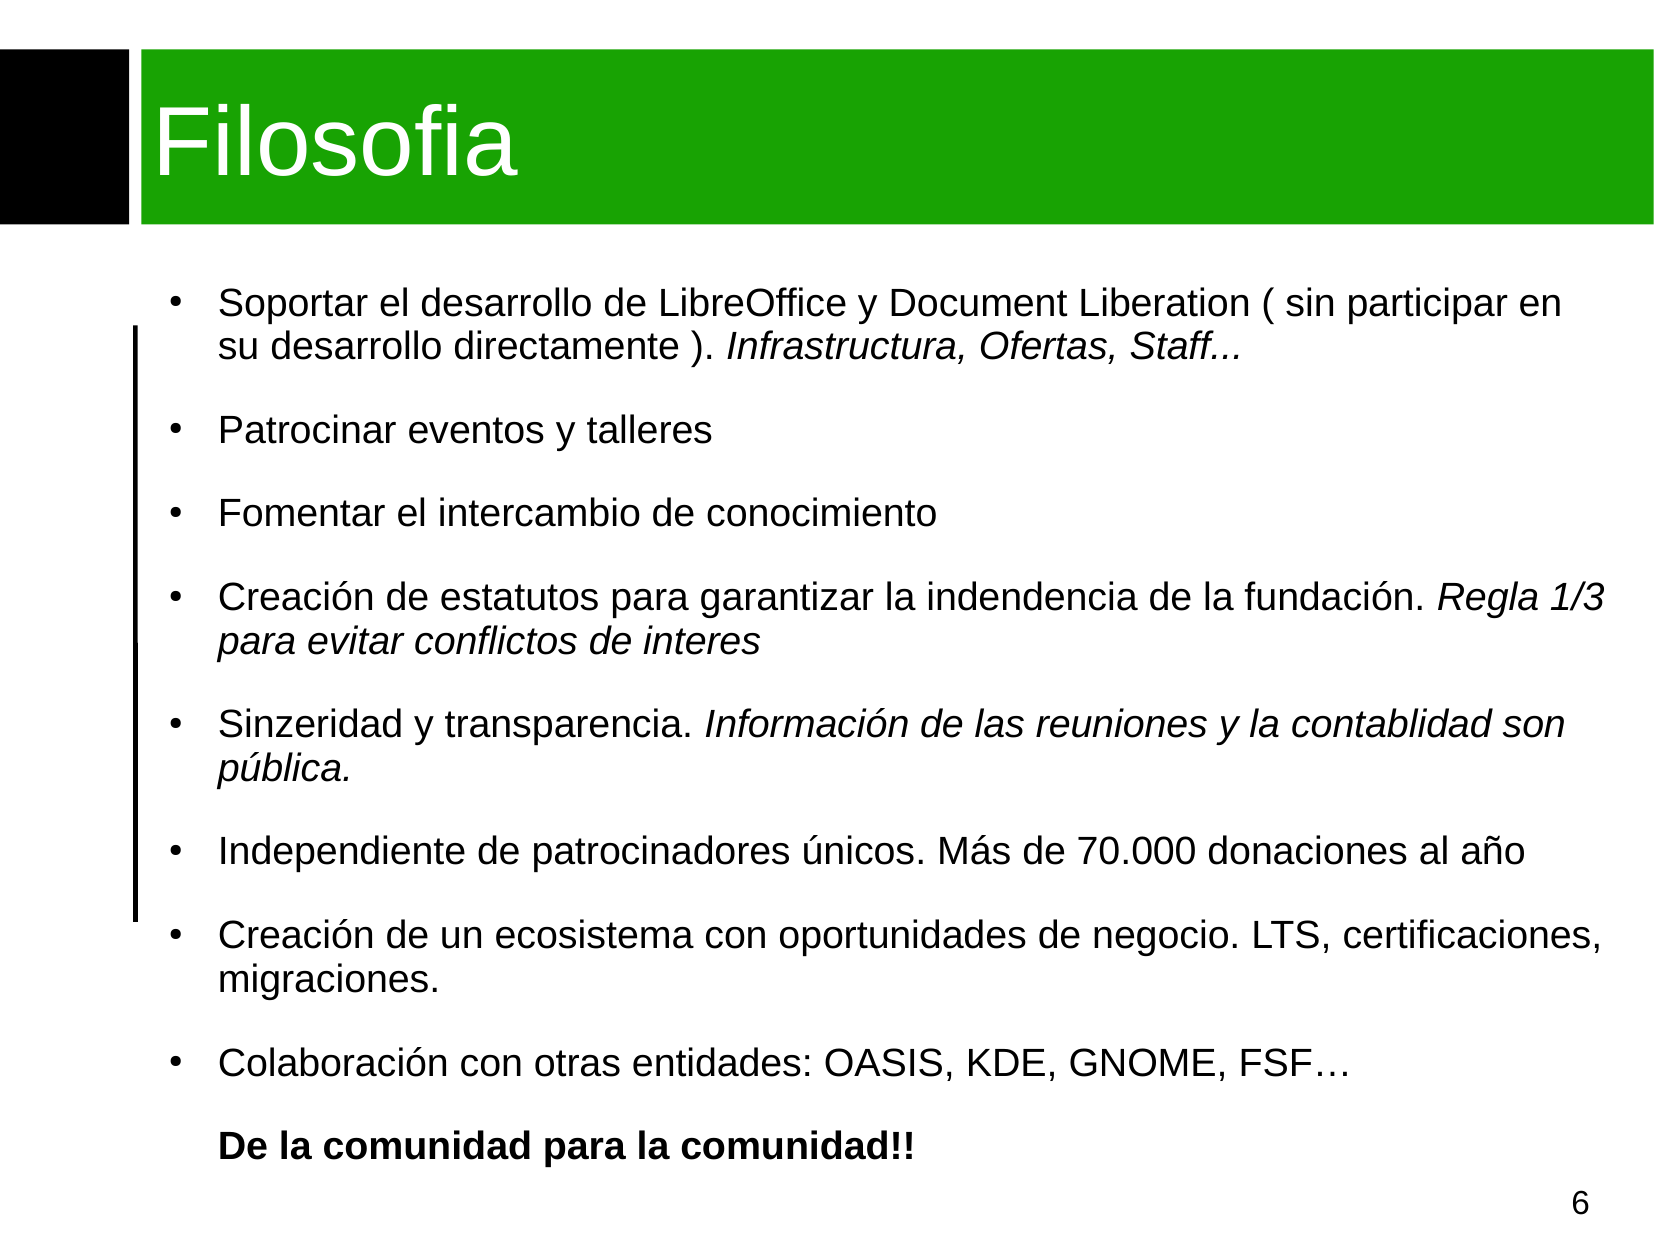

# Filosofia
Soportar el desarrollo de LibreOffice y Document Liberation ( sin participar en su desarrollo directamente ). Infrastructura, Ofertas, Staff...
Patrocinar eventos y talleres
Fomentar el intercambio de conocimiento
Creación de estatutos para garantizar la indendencia de la fundación. Regla 1/3 para evitar conflictos de interes
Sinzeridad y transparencia. Información de las reuniones y la contablidad son pública.
Independiente de patrocinadores únicos. Más de 70.000 donaciones al año
Creación de un ecosistema con oportunidades de negocio. LTS, certificaciones, migraciones.
Colaboración con otras entidades: OASIS, KDE, GNOME, FSF…
De la comunidad para la comunidad!!